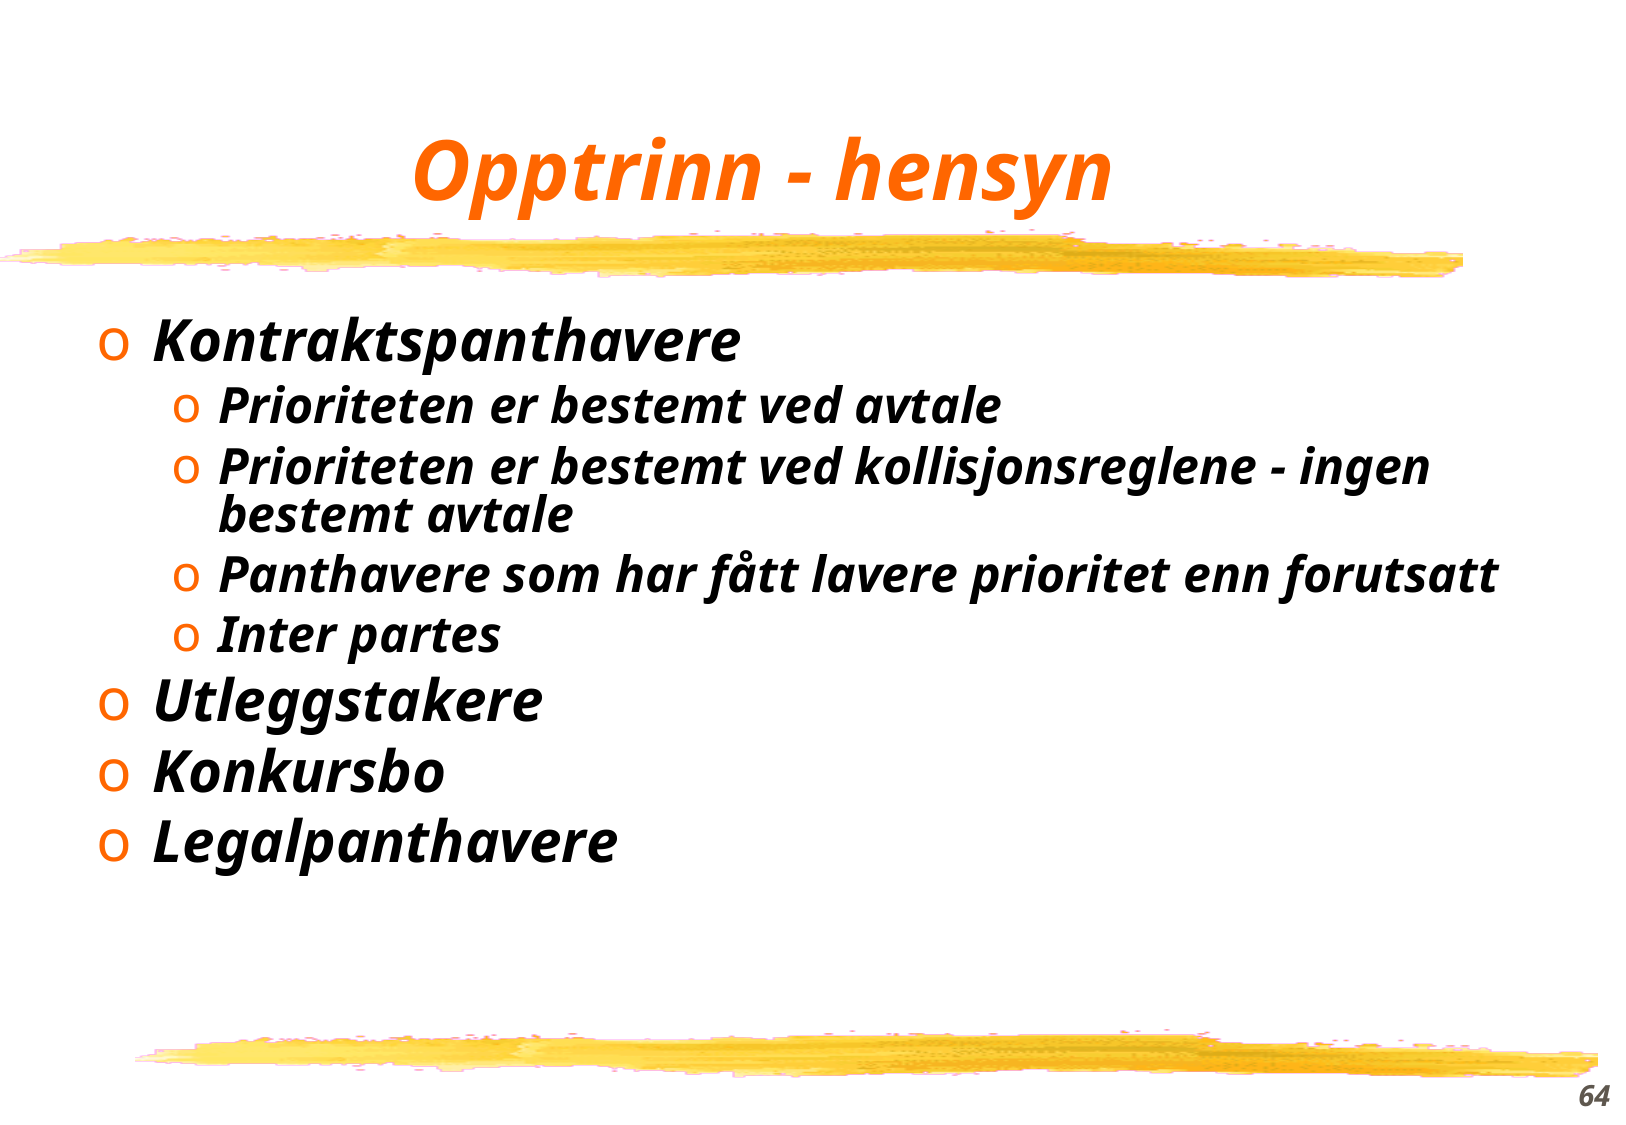

# Opptrinn - hensyn
Kontraktspanthavere
Prioriteten er bestemt ved avtale
Prioriteten er bestemt ved kollisjonsreglene - ingen bestemt avtale
Panthavere som har fått lavere prioritet enn forutsatt
Inter partes
Utleggstakere
Konkursbo
Legalpanthavere